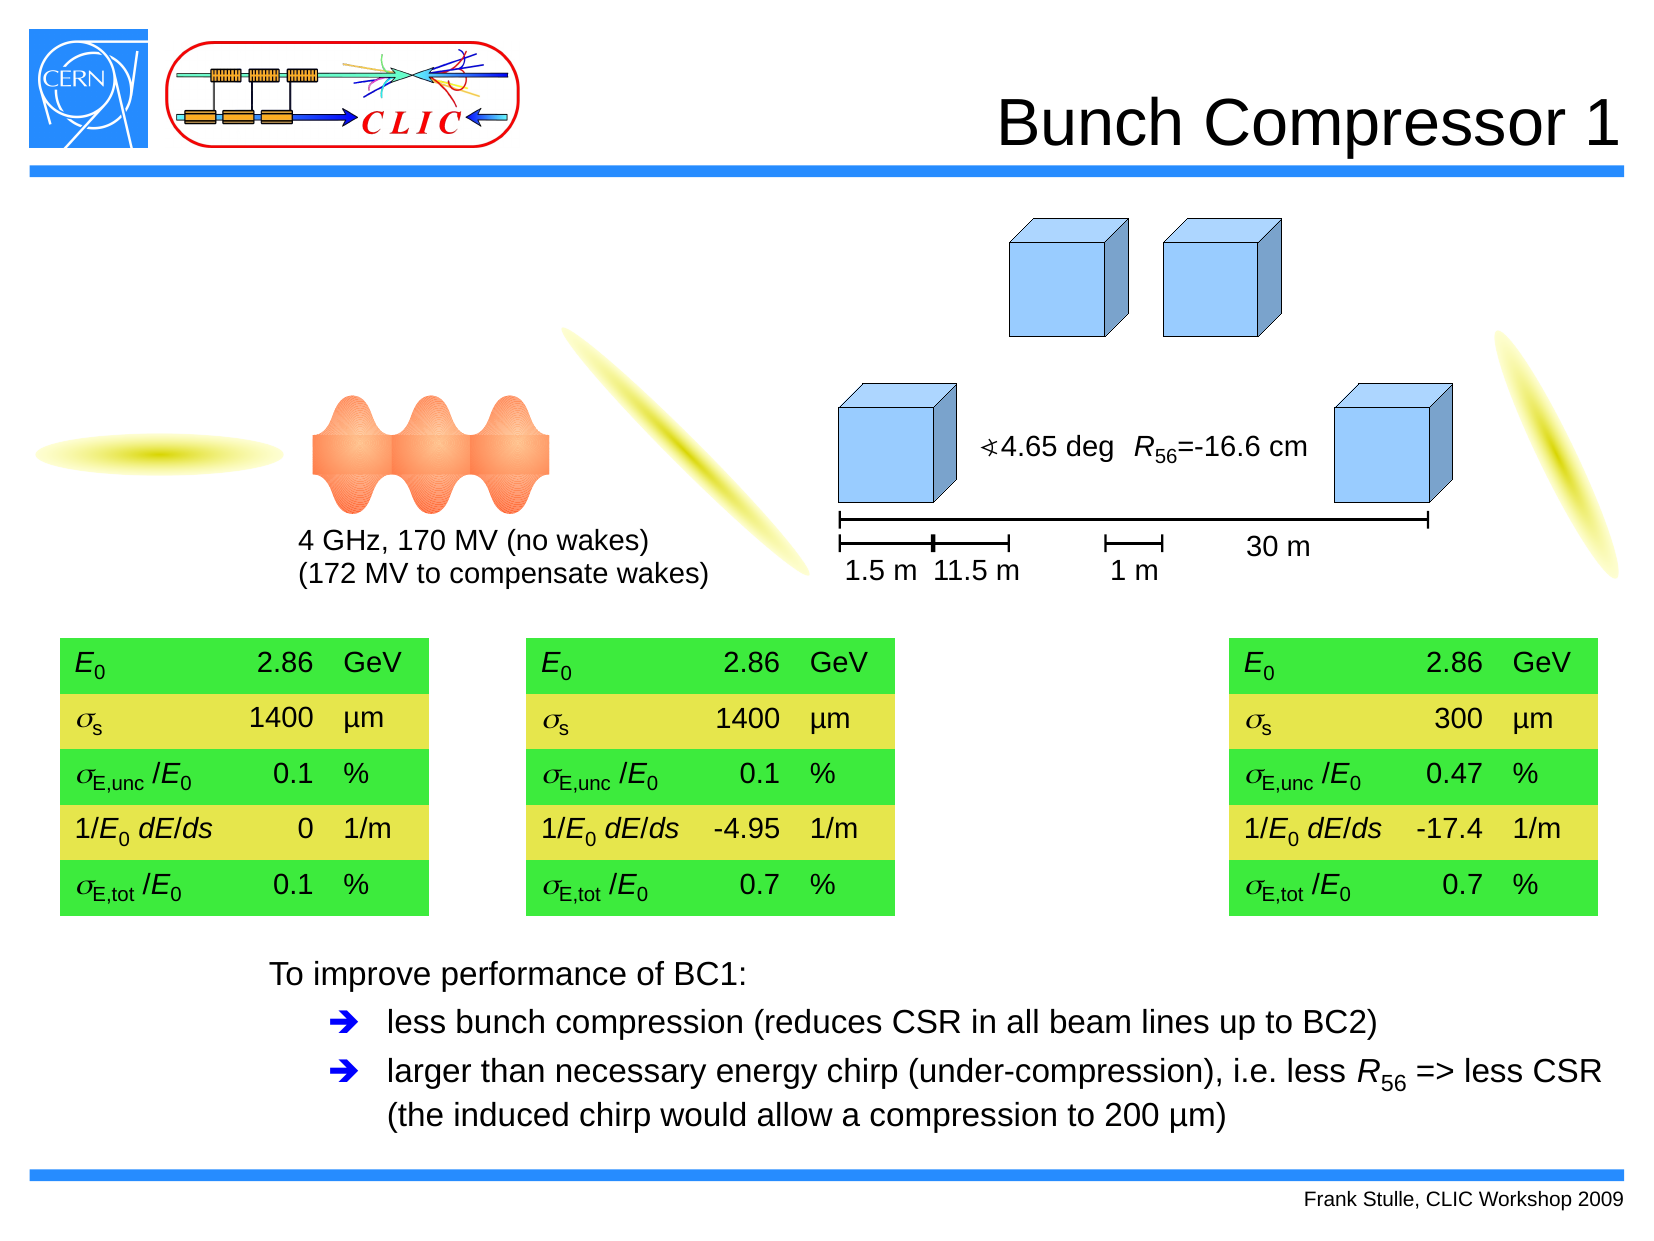

# Bunch Compressor 1
∢4.65 deg
R56=-16.6 cm
30 m
1.5 m
11.5 m
1 m
4 GHz, 170 MV (no wakes)
(172 MV to compensate wakes)
| E0 | 2.86 | GeV |
| --- | --- | --- |
| ss | 1400 | µm |
| sE,unc /E0 | 0.1 | % |
| 1/E0 dE/ds | 0 | 1/m |
| sE,tot /E0 | 0.1 | % |
| E0 | 2.86 | GeV |
| --- | --- | --- |
| ss | 1400 | µm |
| sE,unc /E0 | 0.1 | % |
| 1/E0 dE/ds | -4.95 | 1/m |
| sE,tot /E0 | 0.7 | % |
| E0 | 2.86 | GeV |
| --- | --- | --- |
| ss | 300 | µm |
| sE,unc /E0 | 0.47 | % |
| 1/E0 dE/ds | -17.4 | 1/m |
| sE,tot /E0 | 0.7 | % |
To improve performance of BC1:
		less bunch compression (reduces CSR in all beam lines up to BC2)
		larger than necessary energy chirp (under-compression), i.e. less R56 => less CSR
		(the induced chirp would allow a compression to 200 µm)